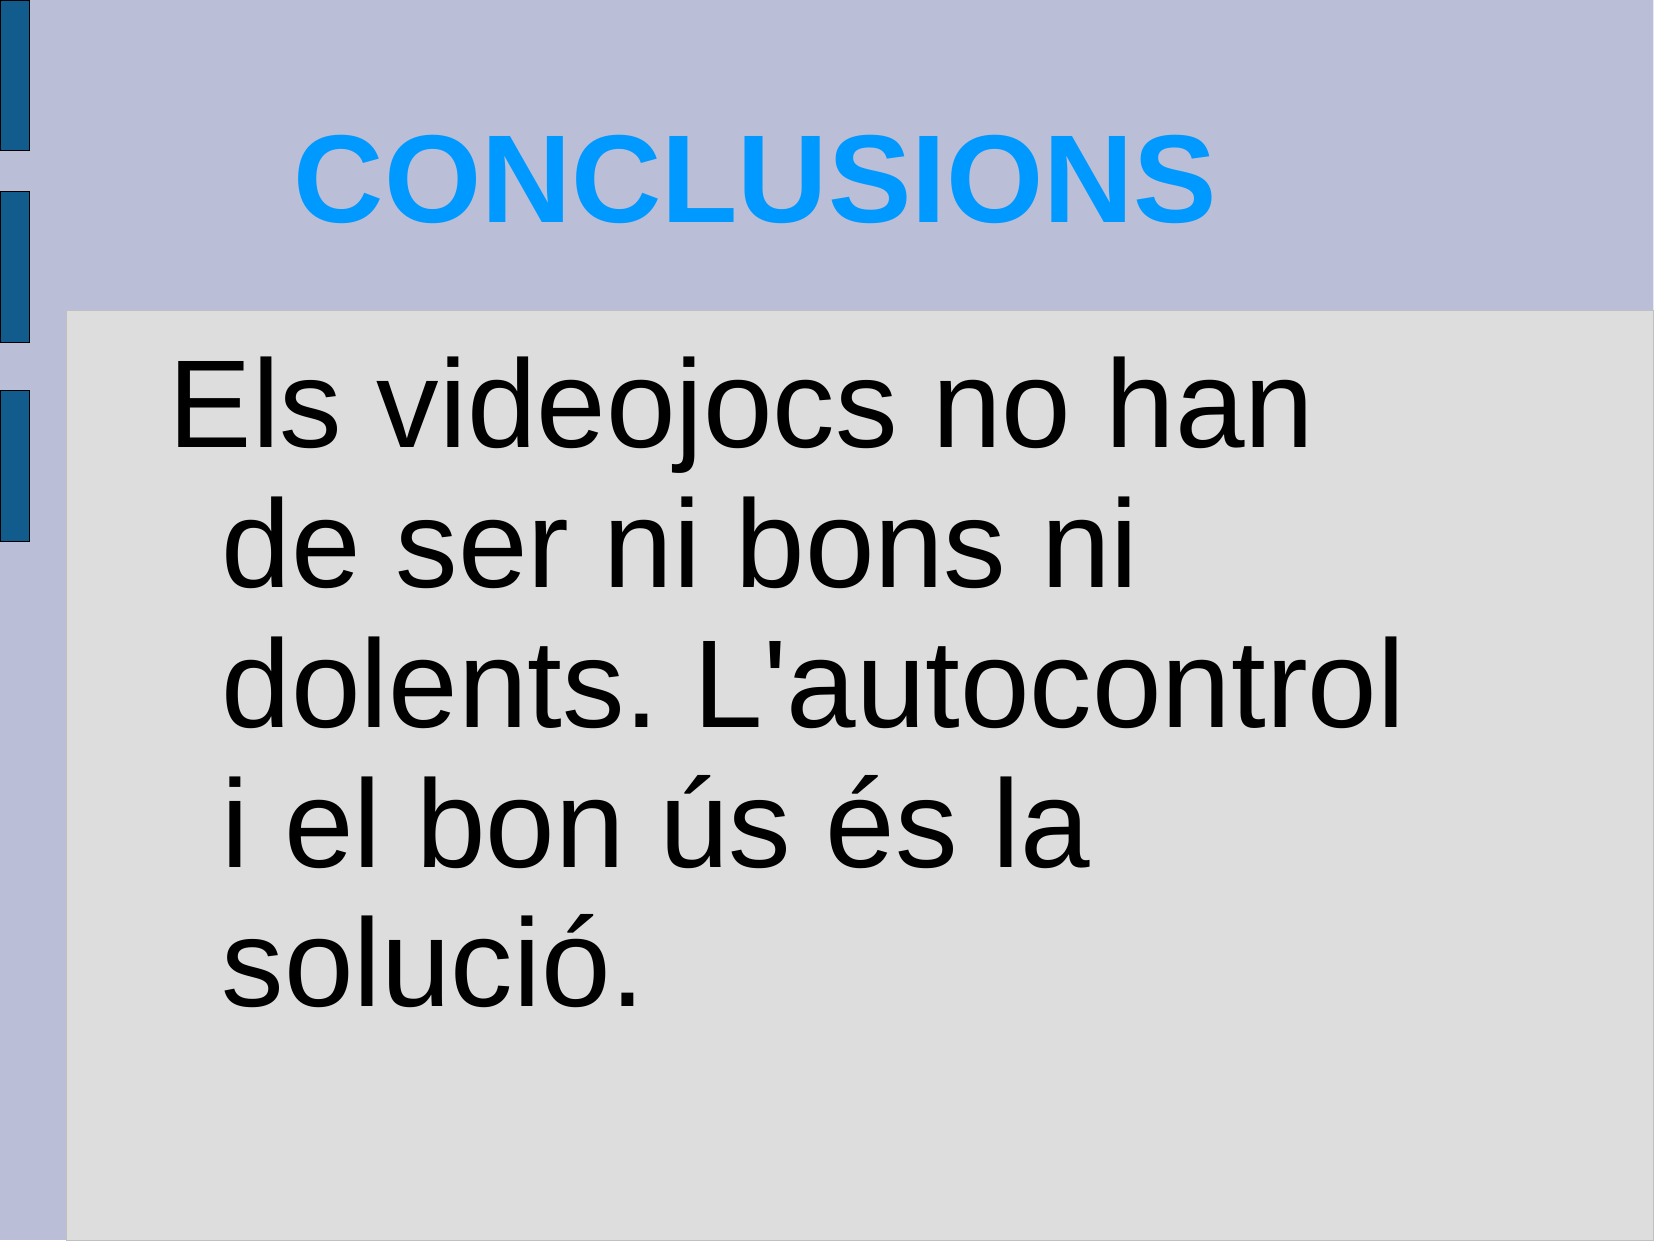

# CONCLUSIONS
Els videojocs no han de ser ni bons ni dolents. L'autocontrol i el bon ús és la solució.